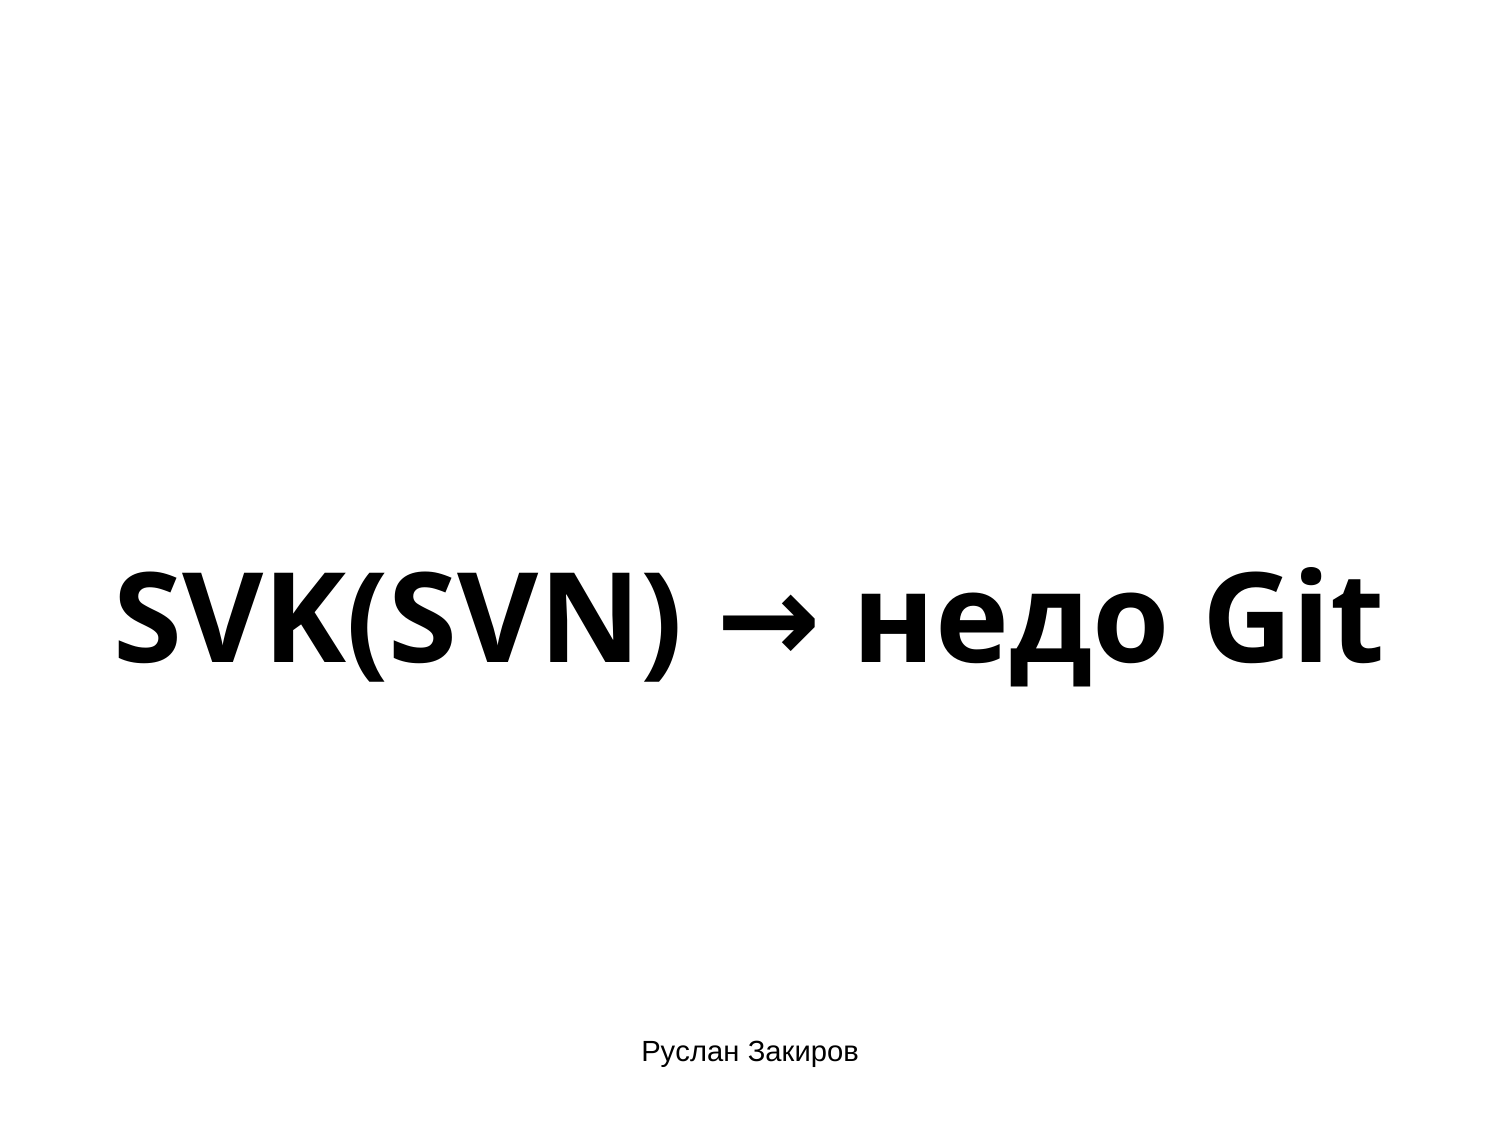

# SVK(SVN) → недо Git
Руслан Закиров